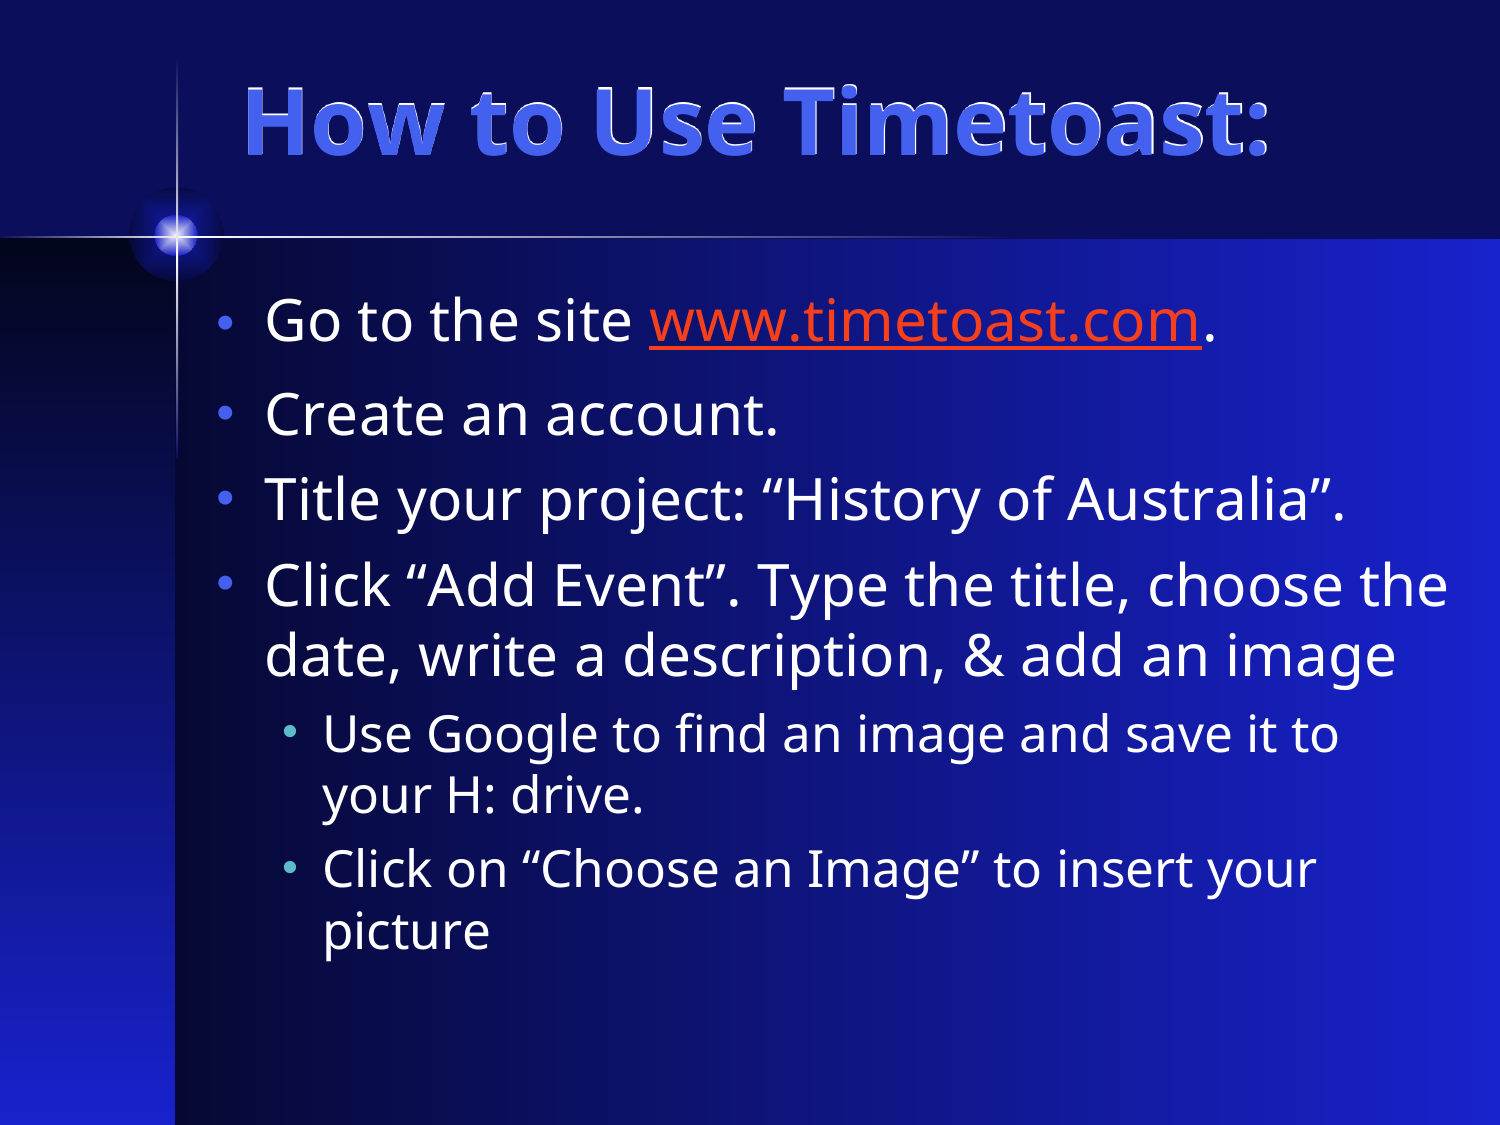

# How to Use Timetoast:
Go to the site www.timetoast.com.
Create an account.
Title your project: “History of Australia”.
Click “Add Event”. Type the title, choose the date, write a description, & add an image
Use Google to find an image and save it to your H: drive.
Click on “Choose an Image” to insert your picture